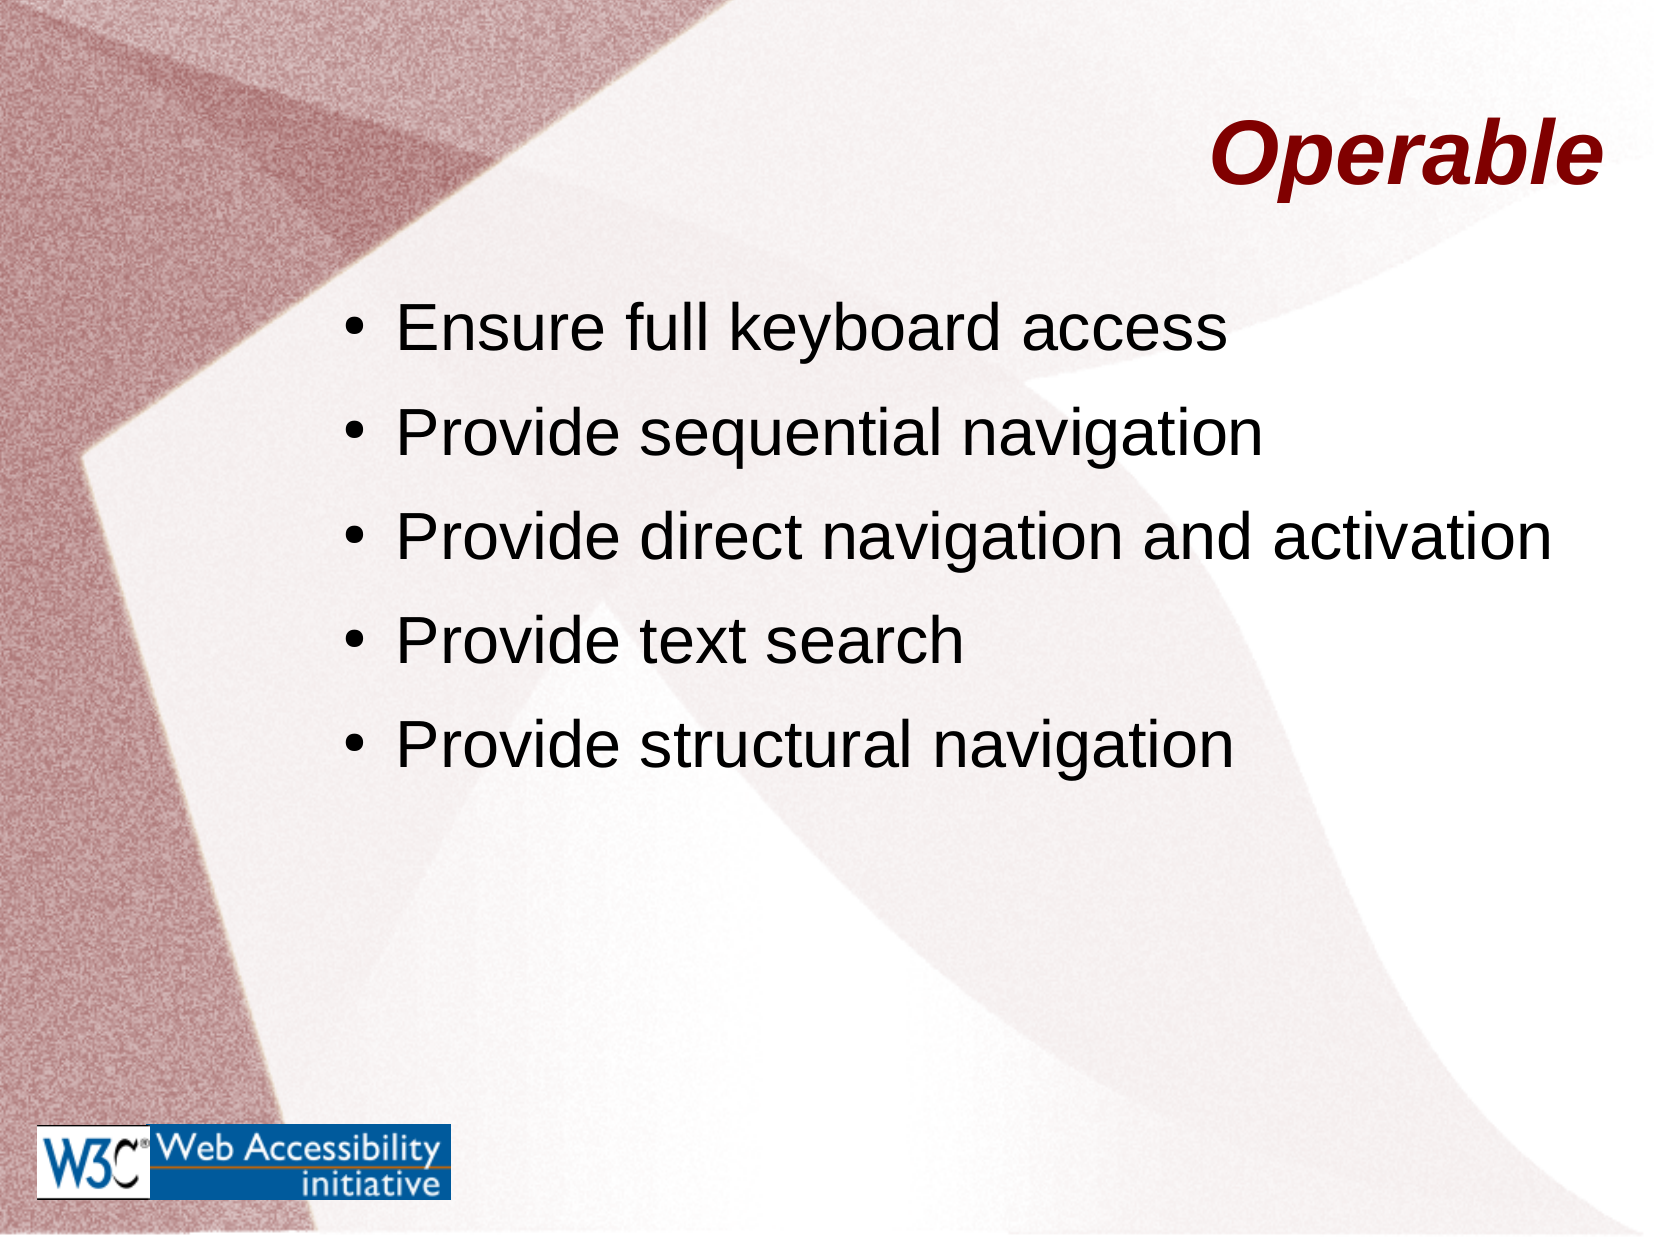

# Operable
Ensure full keyboard access
Provide sequential navigation
Provide direct navigation and activation
Provide text search
Provide structural navigation